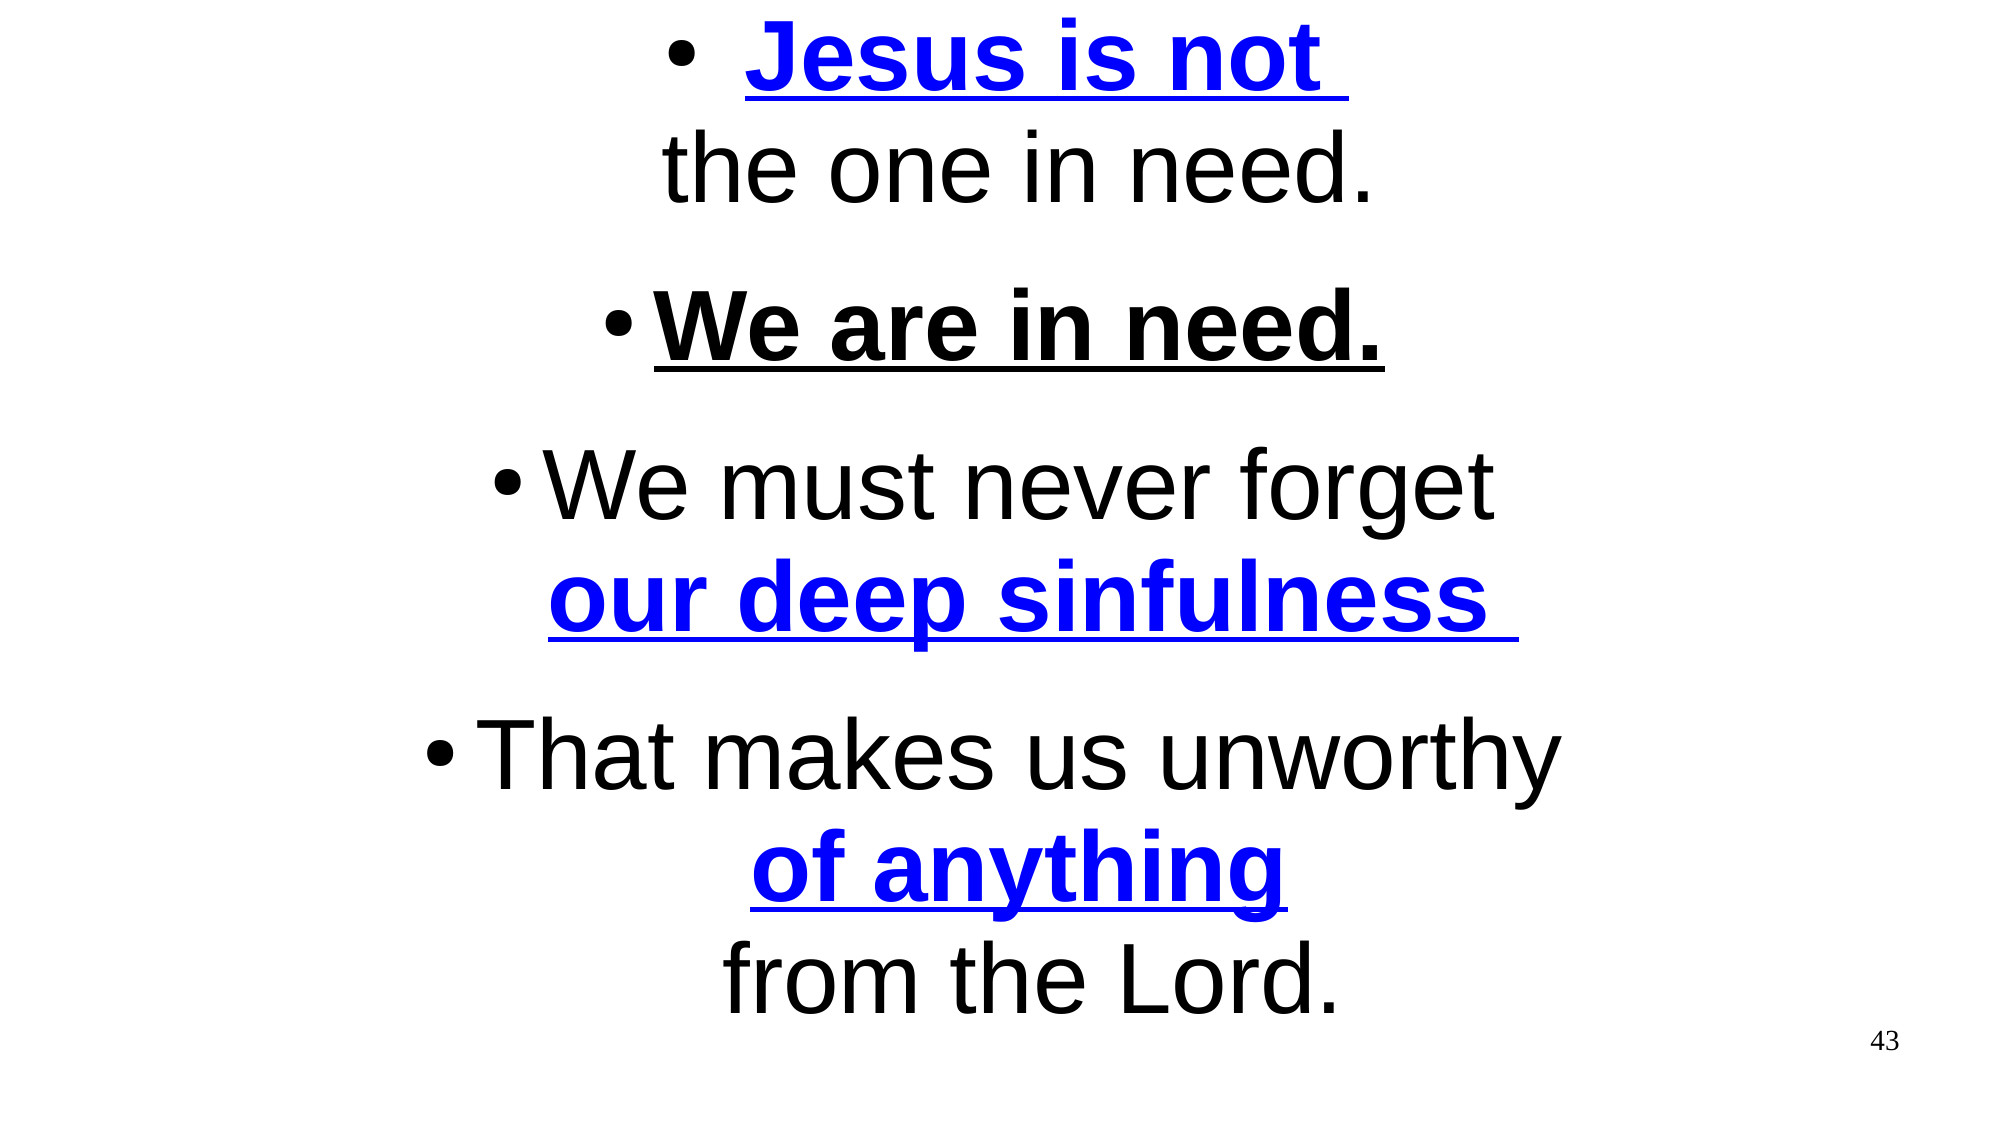

# Jesus is not the one in need.
We are in need.
We must never forget
our deep sinfulness
That makes us unworthy
of anything
from the Lord.
43